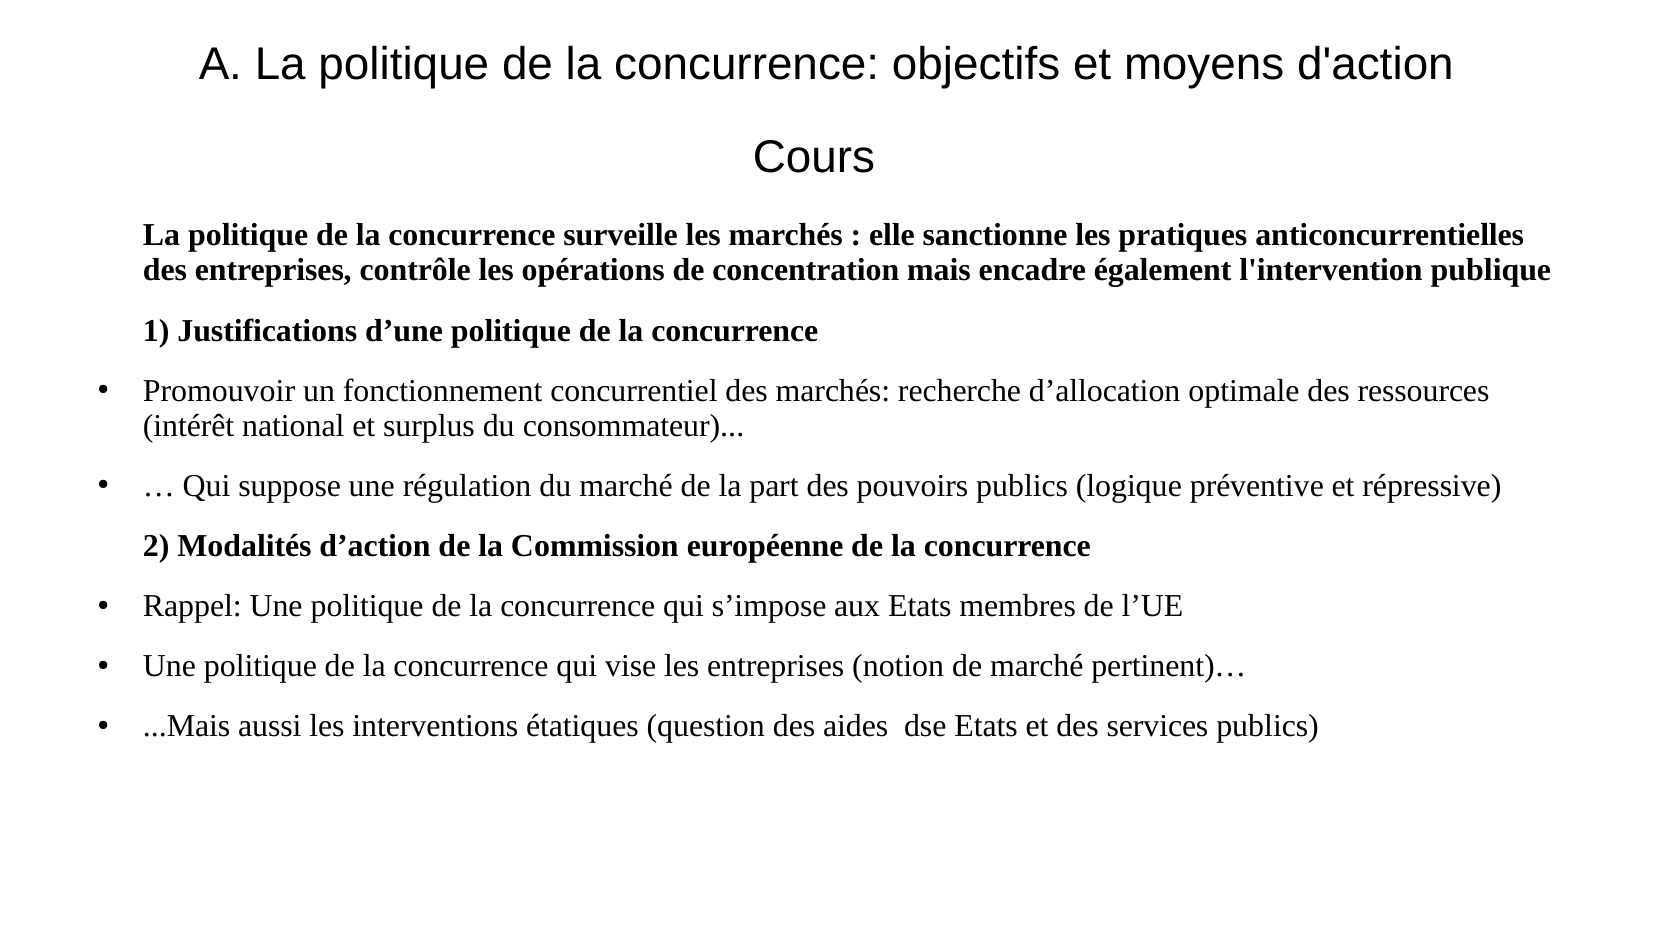

# A. La politique de la concurrence: objectifs et moyens d'action Cours
La politique de la concurrence surveille les marchés : elle sanctionne les pratiques anticoncurrentielles des entreprises, contrôle les opérations de concentration mais encadre également l'intervention publique
1) Justifications d’une politique de la concurrence
Promouvoir un fonctionnement concurrentiel des marchés: recherche d’allocation optimale des ressources (intérêt national et surplus du consommateur)...
… Qui suppose une régulation du marché de la part des pouvoirs publics (logique préventive et répressive)
2) Modalités d’action de la Commission européenne de la concurrence
Rappel: Une politique de la concurrence qui s’impose aux Etats membres de l’UE
Une politique de la concurrence qui vise les entreprises (notion de marché pertinent)…
...Mais aussi les interventions étatiques (question des aides dse Etats et des services publics)